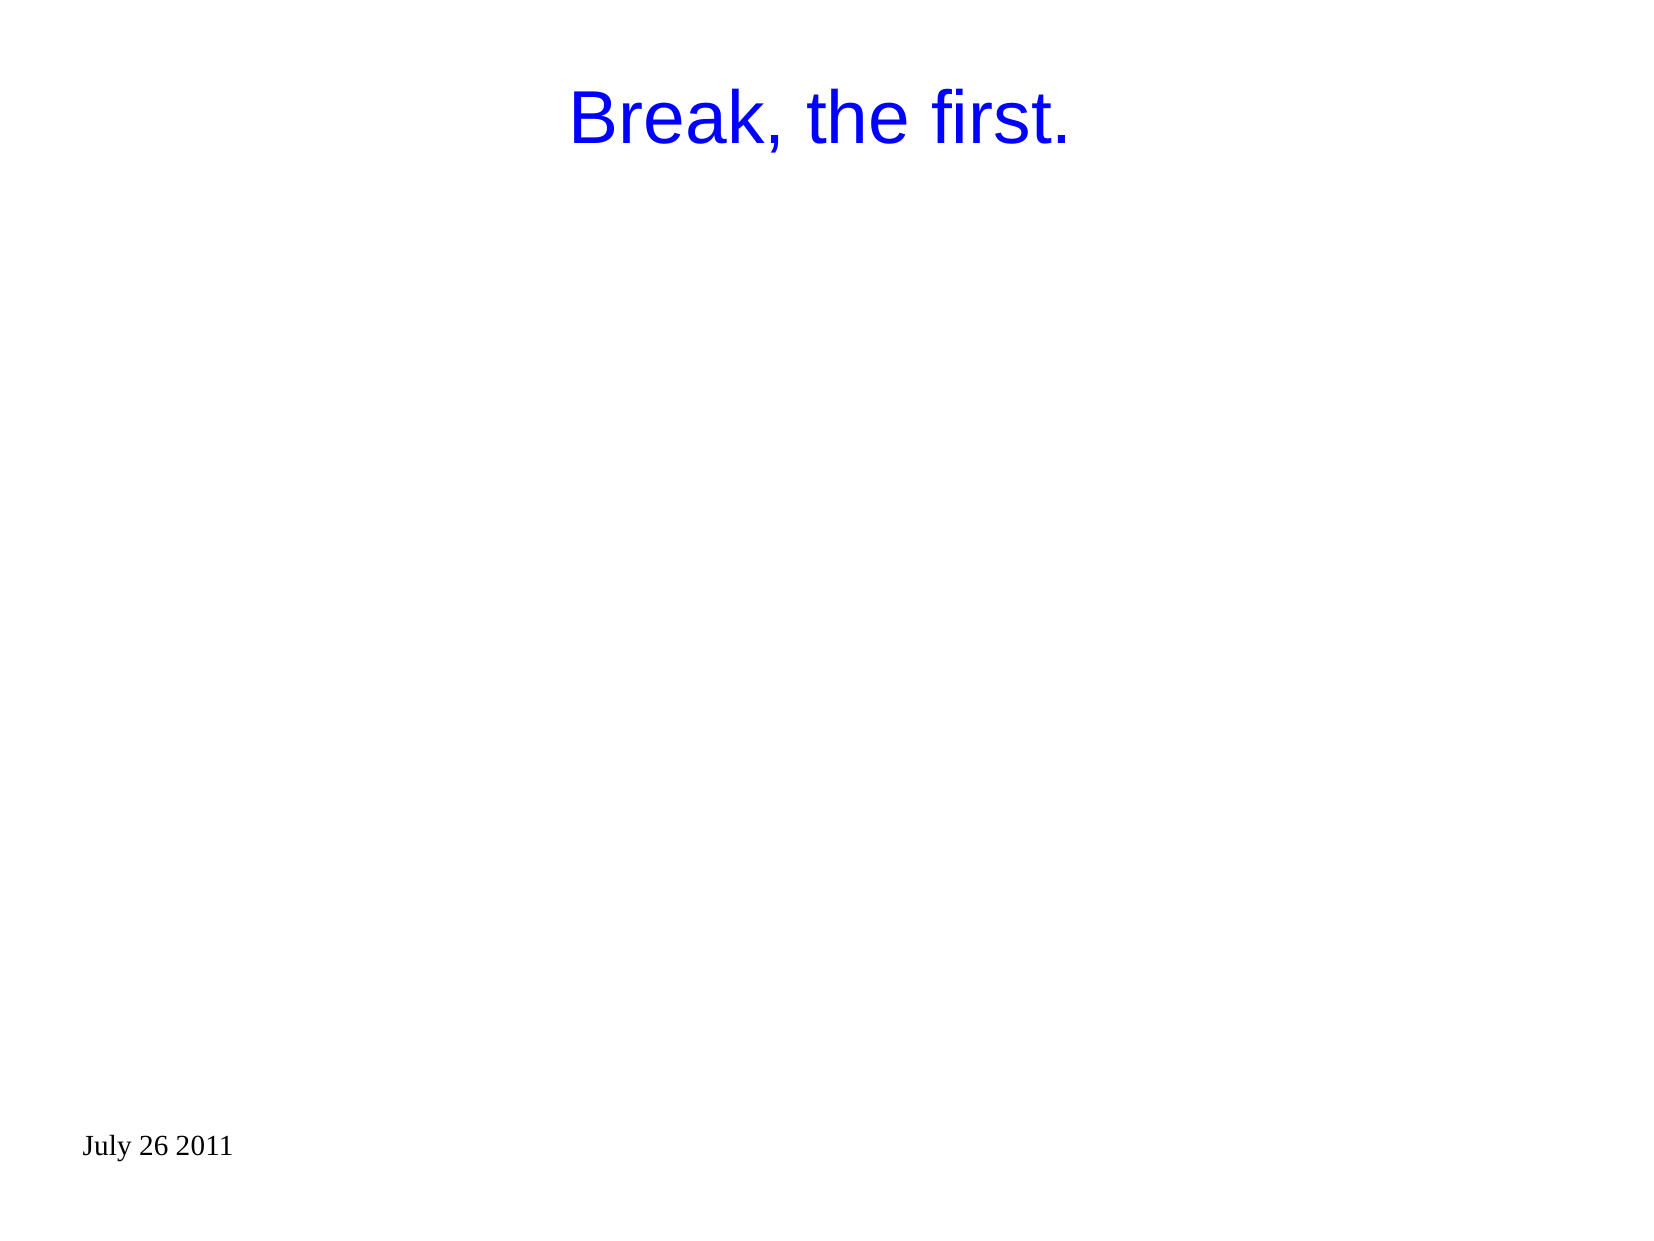

# Break, the first.
July 26 2011